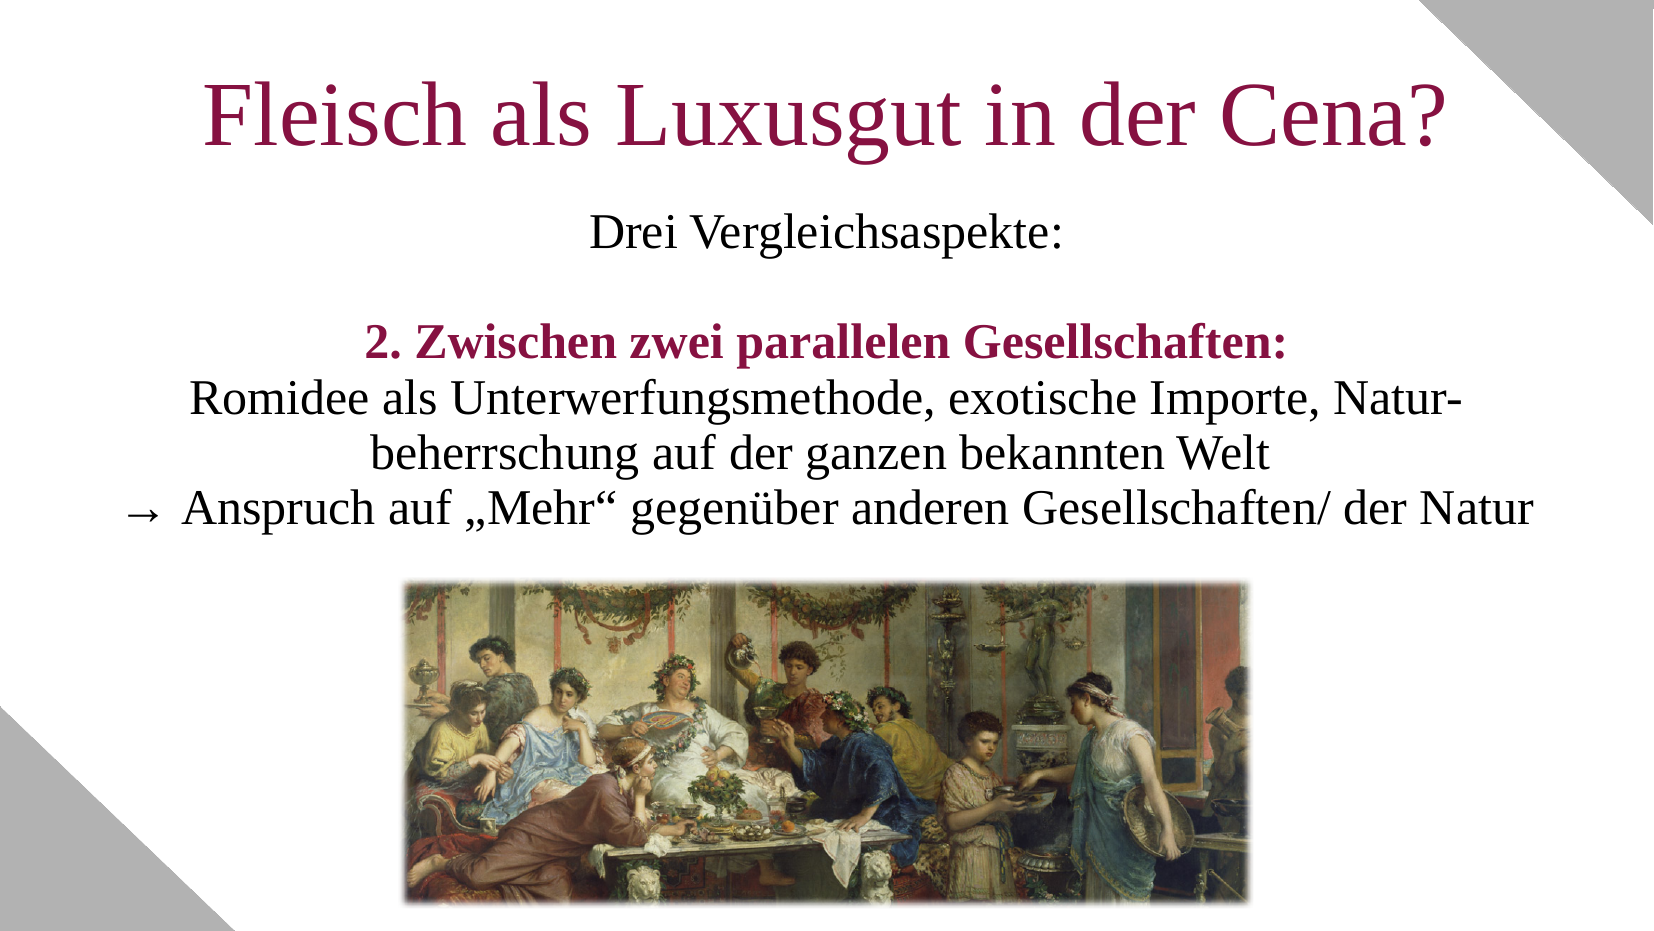

# Fleisch als Luxusgut in der Cena?
Drei Vergleichsaspekte:
2. Zwischen zwei parallelen Gesellschaften:
Romidee als Unterwerfungsmethode, exotische Importe, Natur-beherrschung auf der ganzen bekannten Welt
→ Anspruch auf „Mehr“ gegenüber anderen Gesellschaften/ der Natur